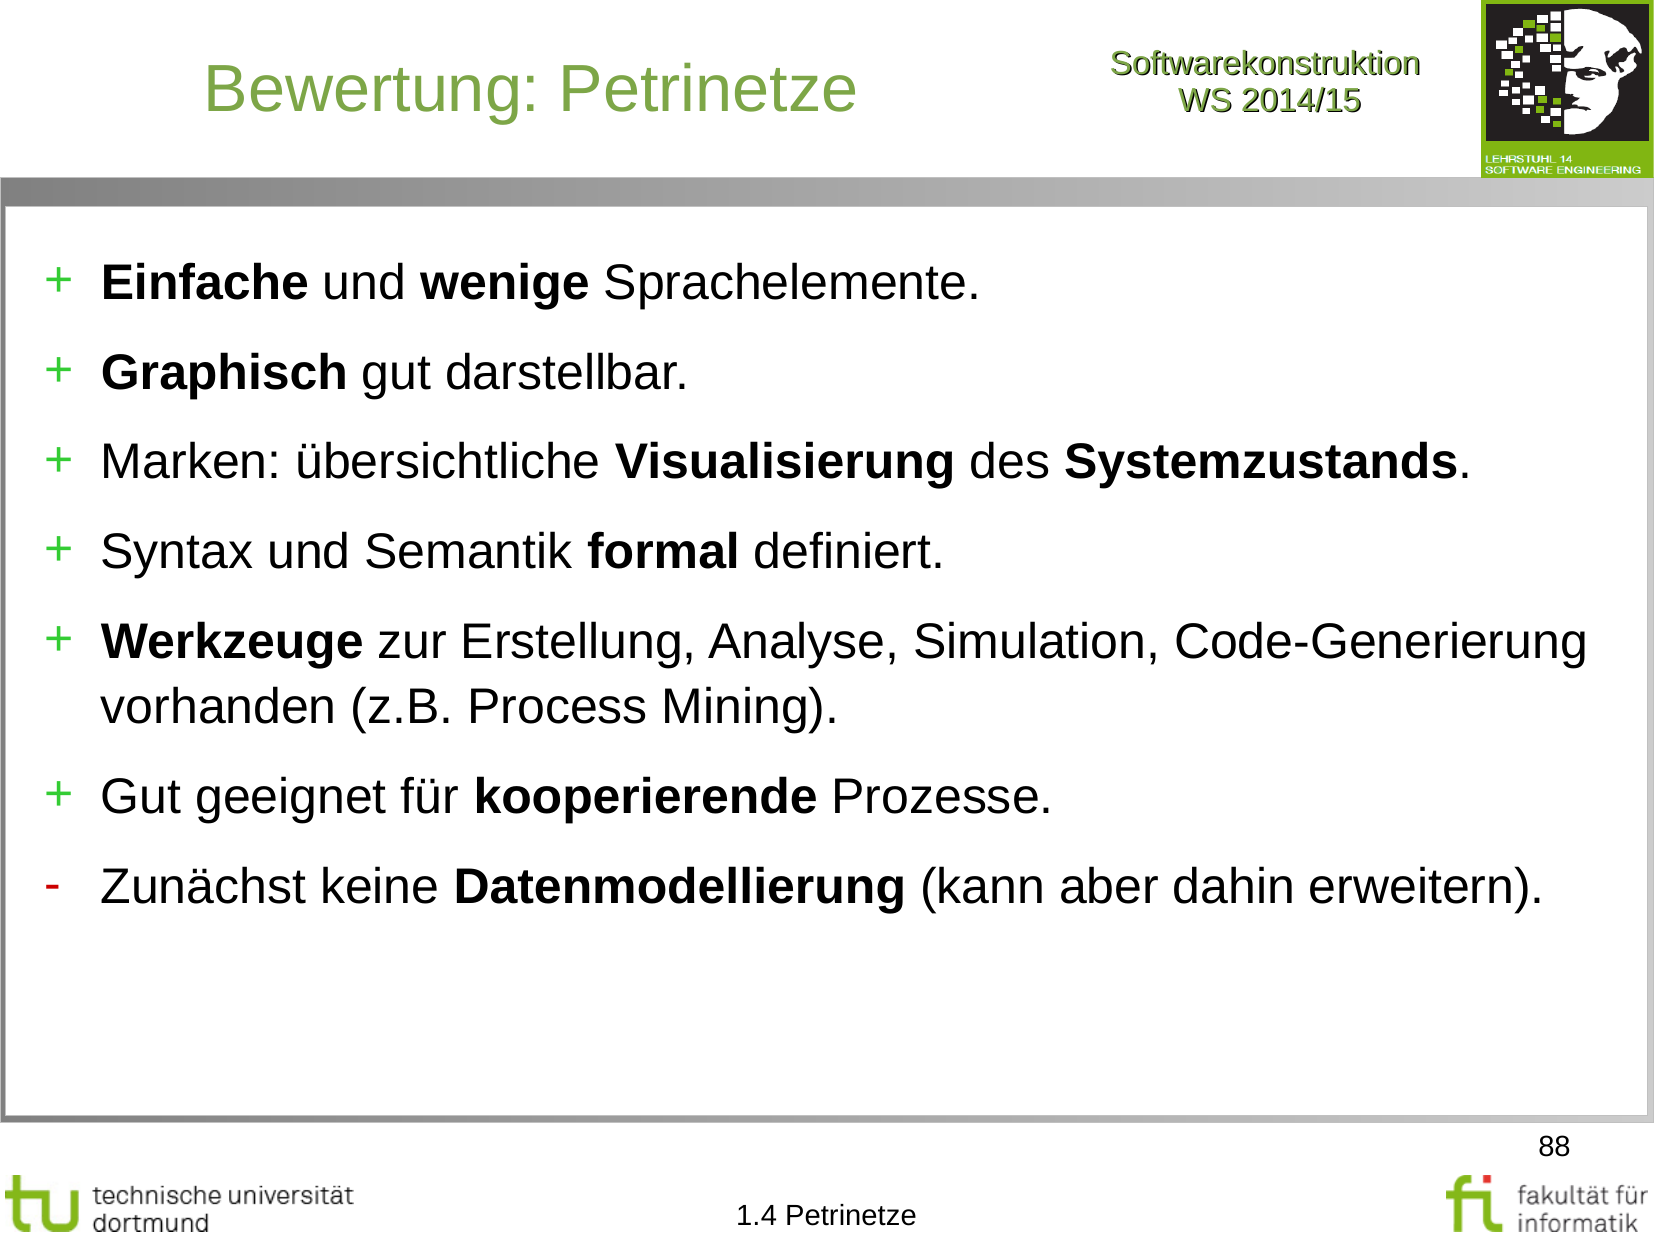

# Bewertung: Petrinetze
Einfache und wenige Sprachelemente.
Graphisch gut darstellbar.
Marken: übersichtliche Visualisierung des Systemzustands.
Syntax und Semantik formal definiert.
Werkzeuge zur Erstellung, Analyse, Simulation, Code-Generierung vorhanden (z.B. Process Mining).
Gut geeignet für kooperierende Prozesse.
Zunächst keine Datenmodellierung (kann aber dahin erweitern).
88
1.4 Petrinetze